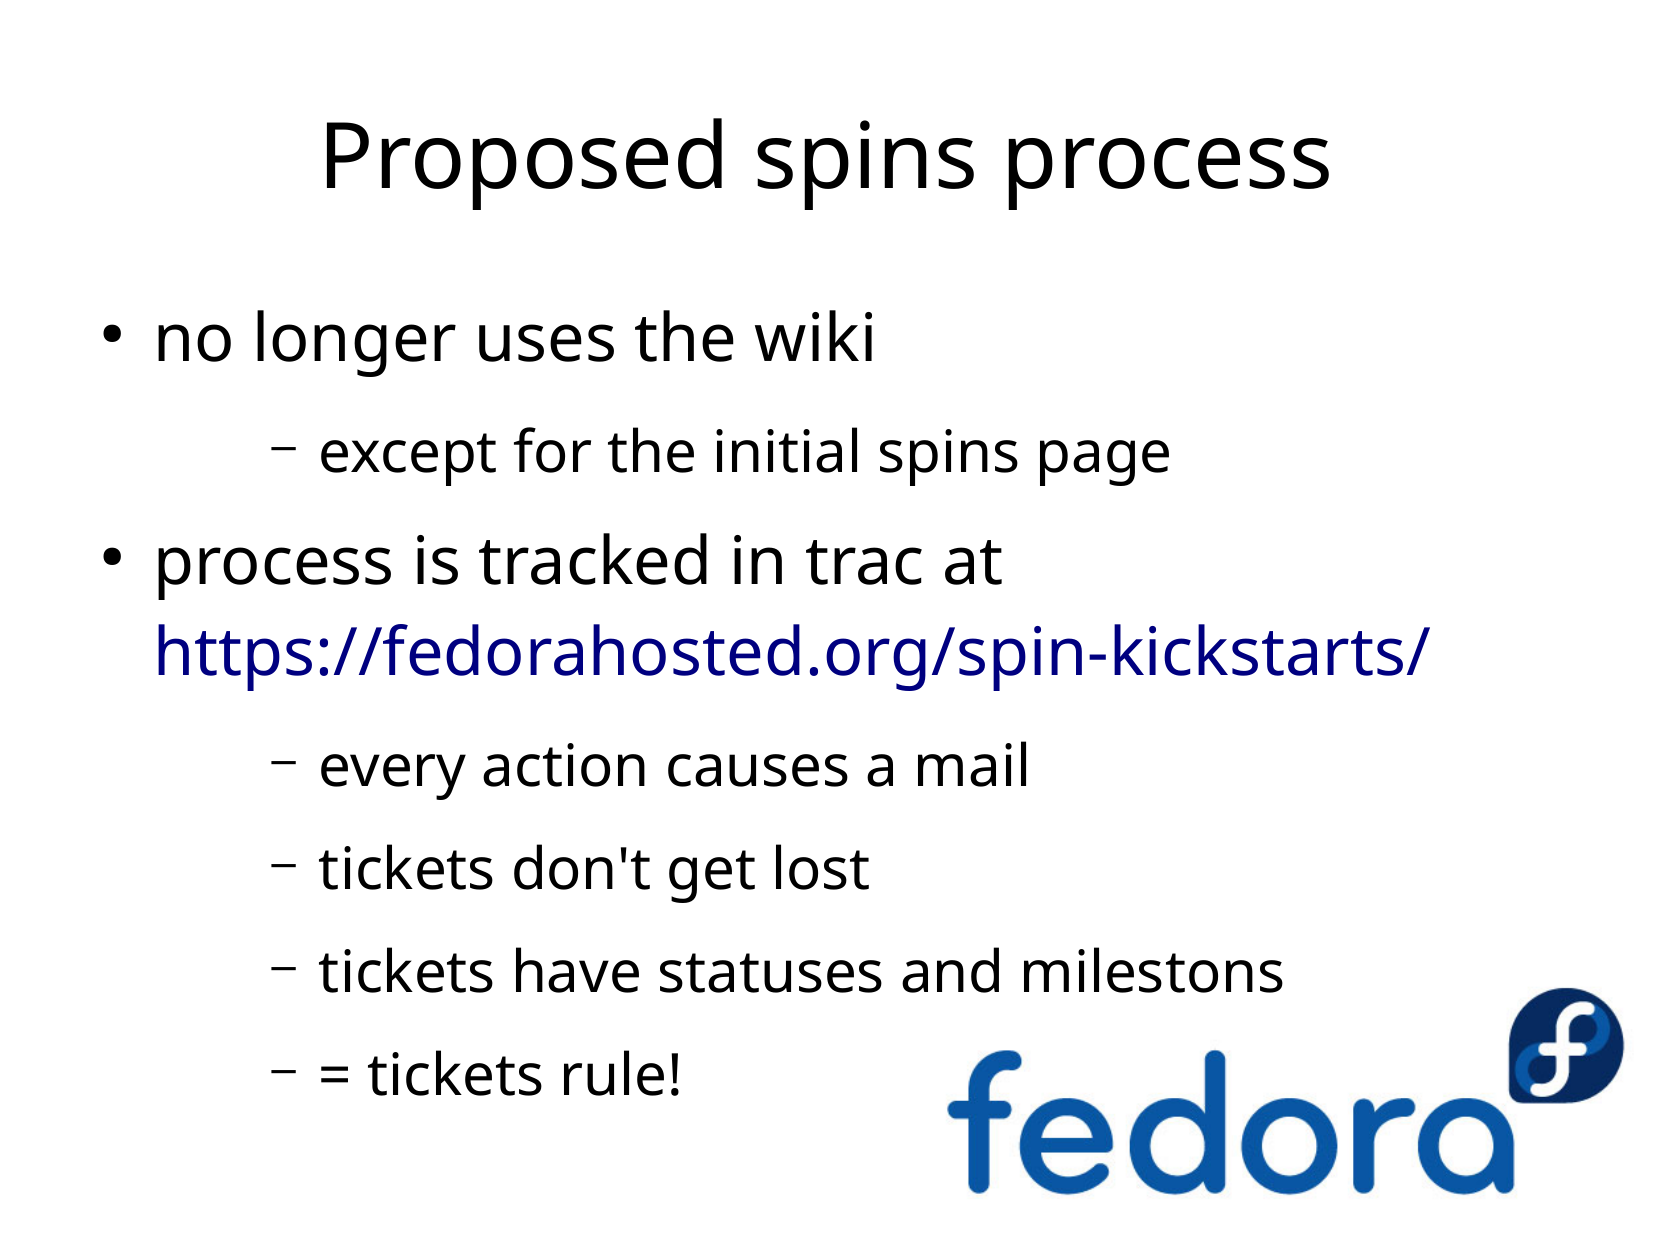

# Proposed spins process
no longer uses the wiki
except for the initial spins page
process is tracked in trac at https://fedorahosted.org/spin-kickstarts/
every action causes a mail
tickets don't get lost
tickets have statuses and milestons
= tickets rule!